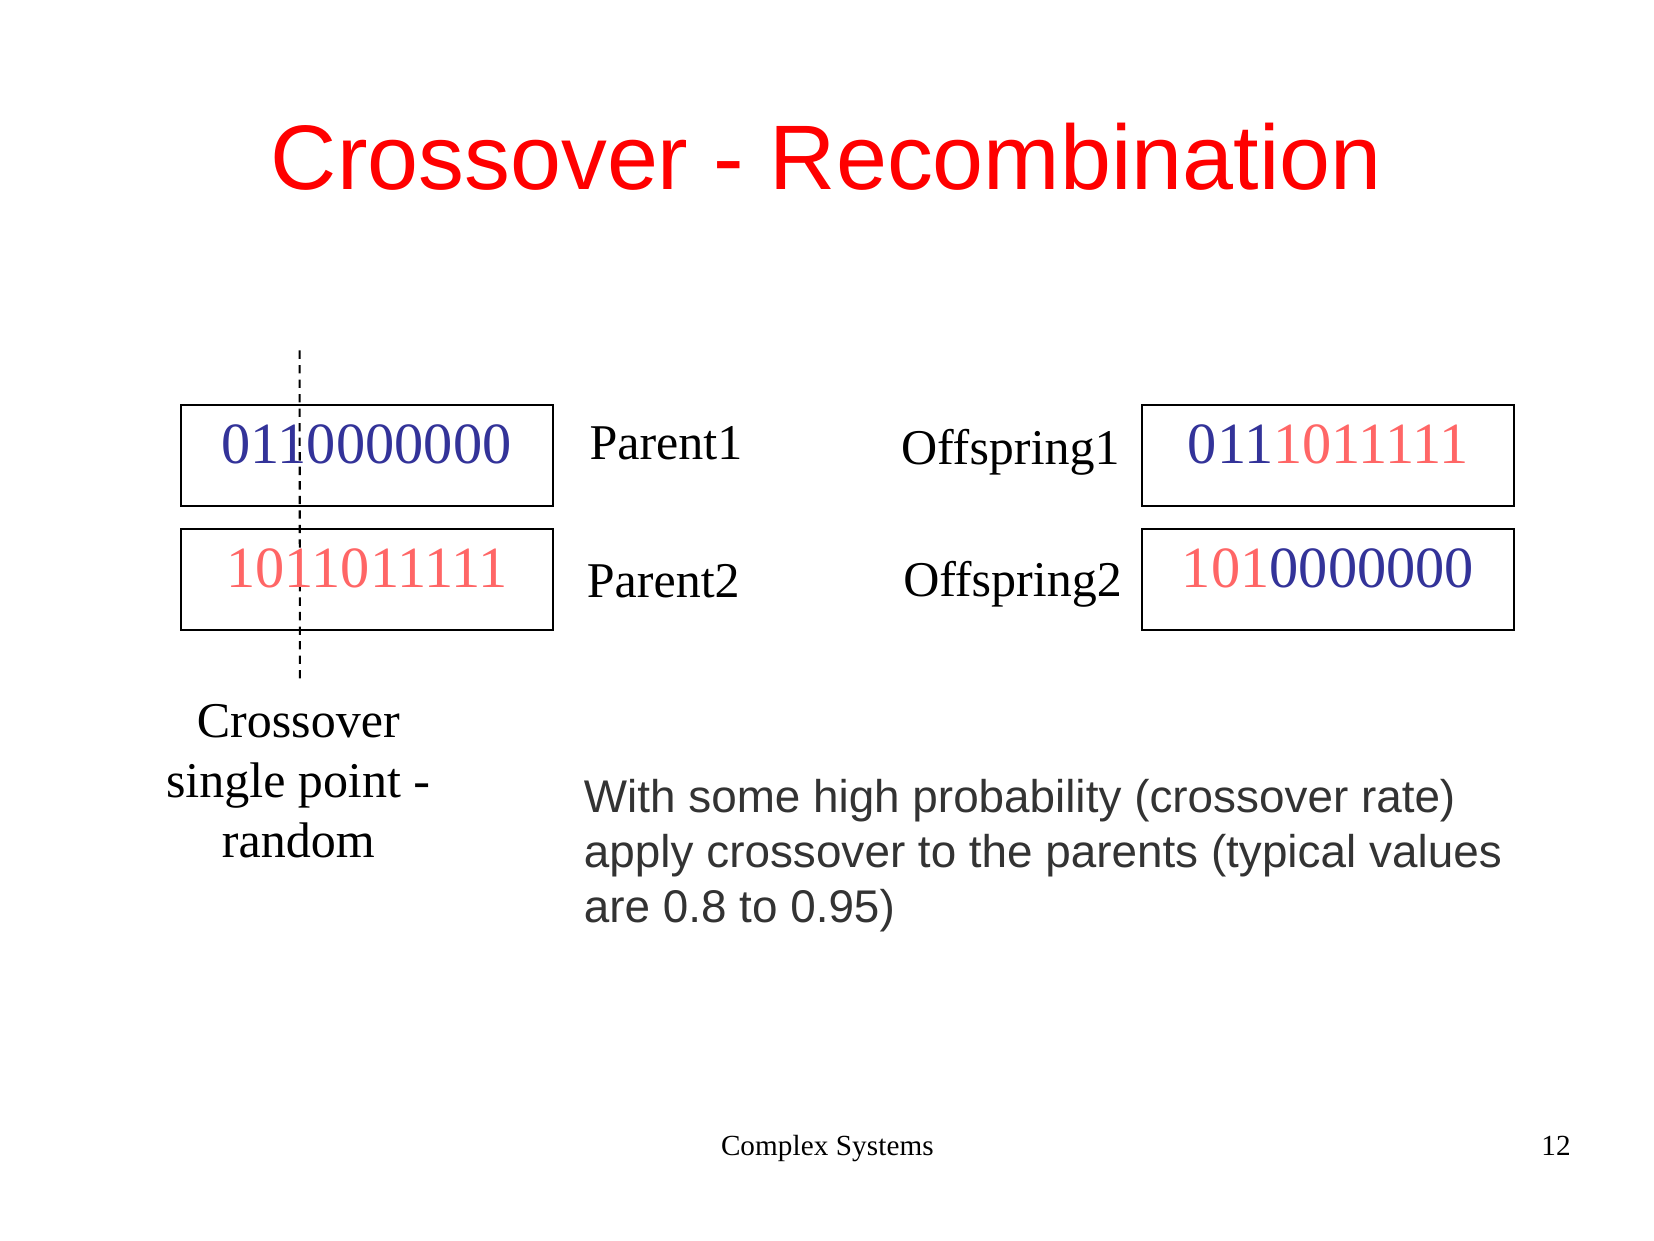

# Crossover - Recombination
Crossover single point - random
0111011111
Offspring1
0110000000
Parent1
1011011111
Parent2
1010000000
Offspring2
With some high probability (crossover rate) apply crossover to the parents (typical values are 0.8 to 0.95)
Complex Systems
12